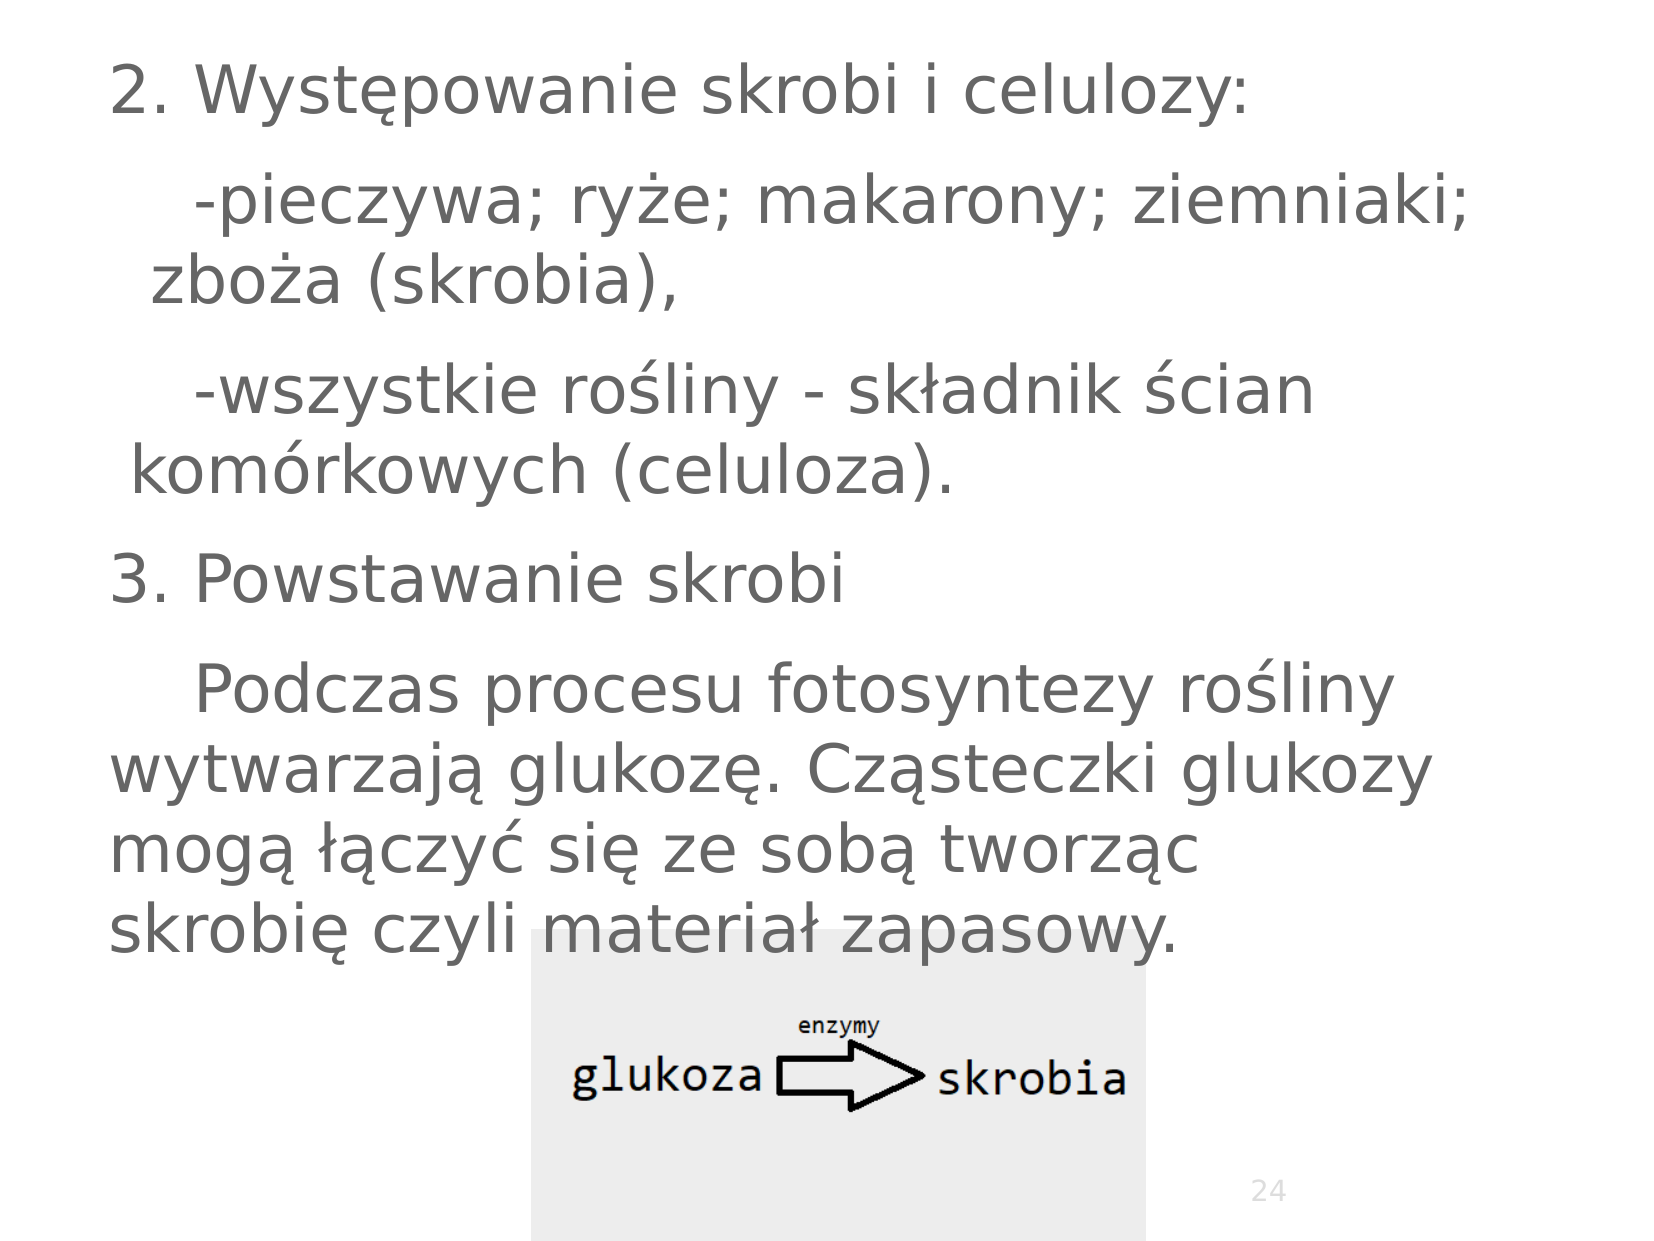

# 2. Występowanie skrobi i celulozy:
 -pieczywa; ryże; makarony; ziemniaki; zboża (skrobia),
 -wszystkie rośliny - składnik ścian komórkowych (celuloza).
3. Powstawanie skrobi
 Podczas procesu fotosyntezy rośliny wytwarzają glukozę. Cząsteczki glukozy mogą łączyć się ze sobą tworząc skrobię czyli materiał zapasowy.